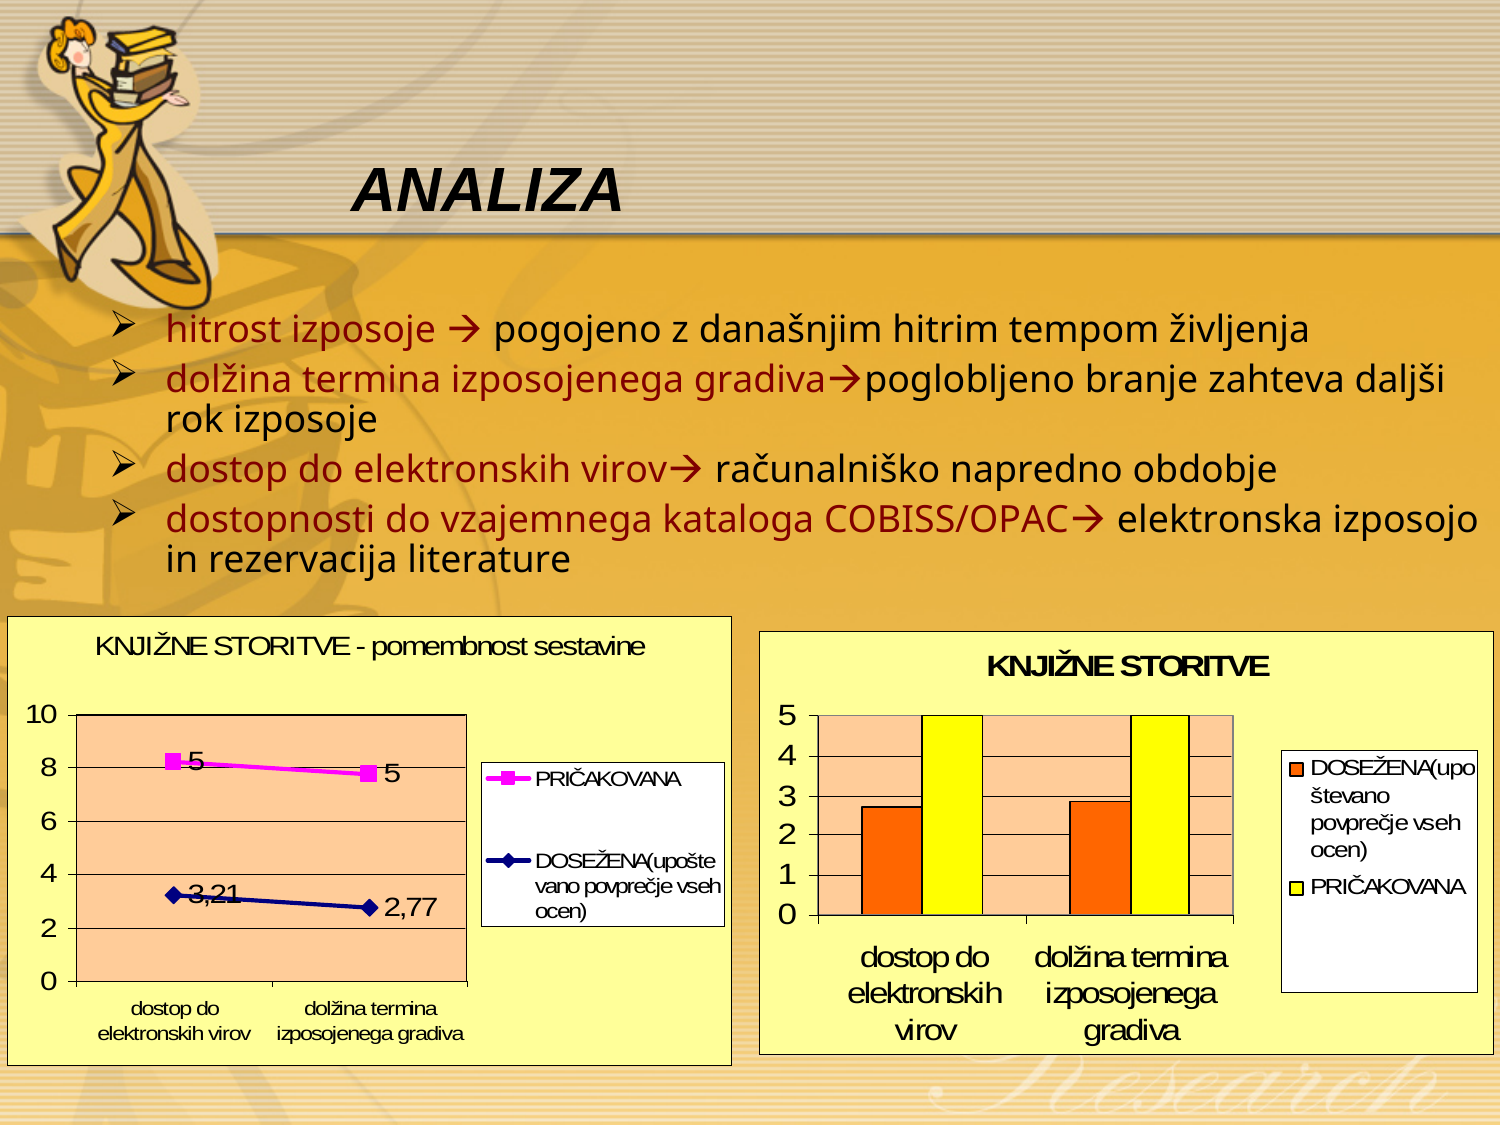

# ANALIZA
hitrost izposoje  pogojeno z današnjim hitrim tempom življenja
dolžina termina izposojenega gradivapoglobljeno branje zahteva daljši rok izposoje
dostop do elektronskih virov računalniško napredno obdobje
dostopnosti do vzajemnega kataloga COBISS/OPAC elektronska izposojo in rezervacija literature